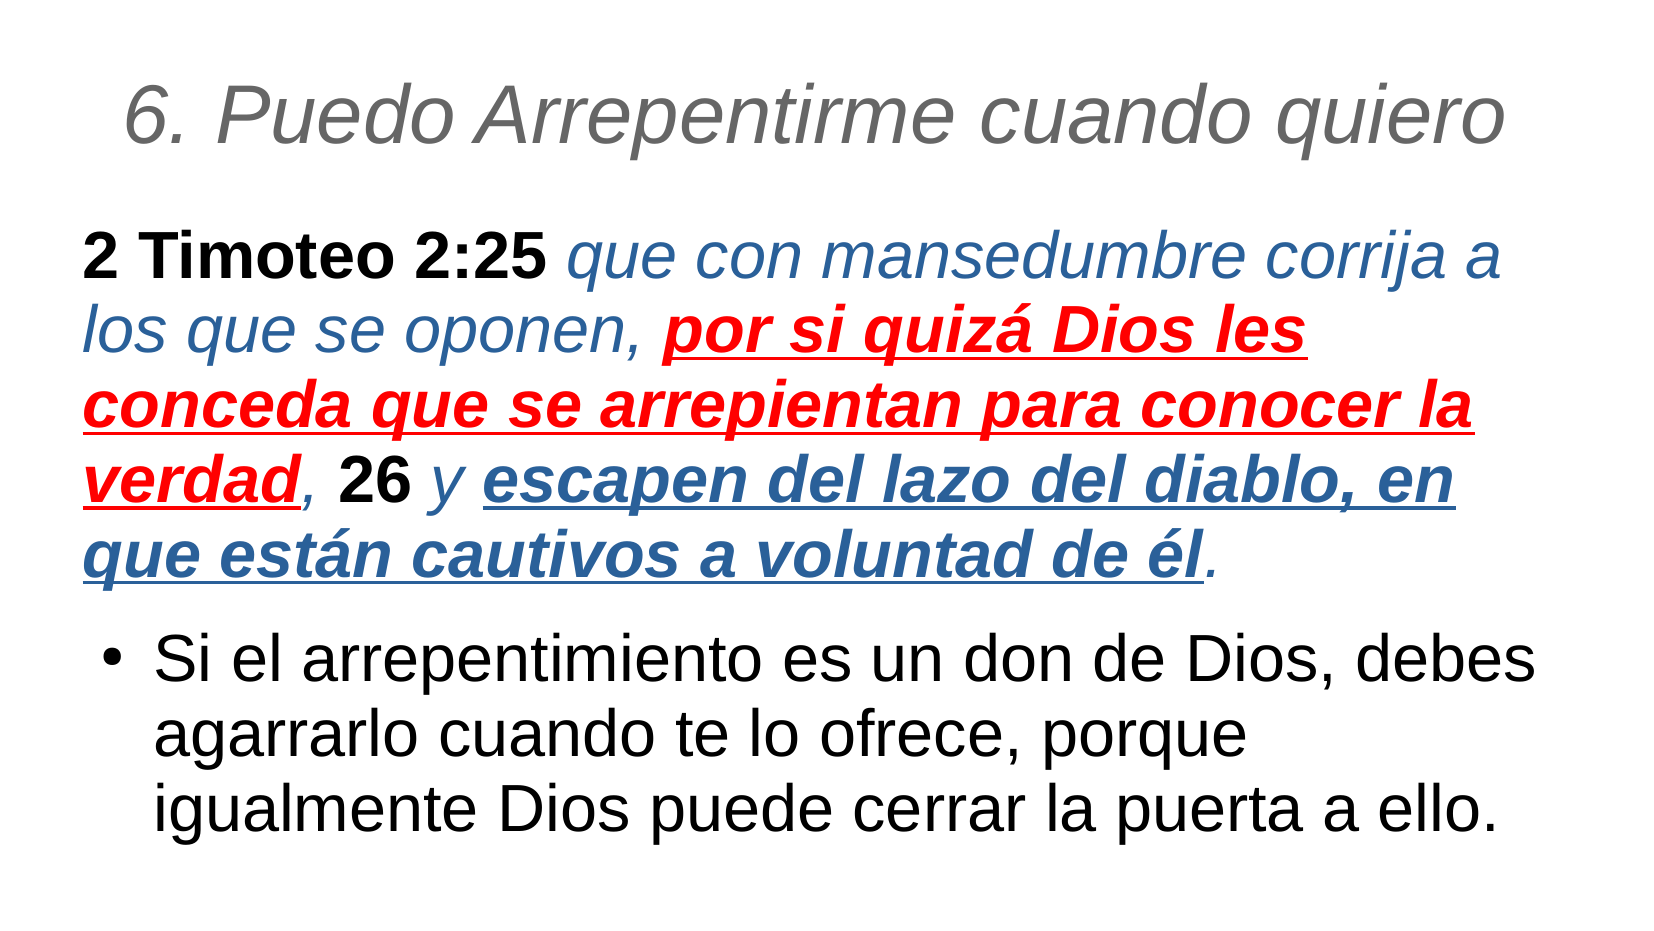

# 6. Puedo Arrepentirme cuando quiero
2 Timoteo 2:25 que con mansedumbre corrija a los que se oponen, por si quizá Dios les conceda que se arrepientan para conocer la verdad, 26 y escapen del lazo del diablo, en que están cautivos a voluntad de él.
Si el arrepentimiento es un don de Dios, debes agarrarlo cuando te lo ofrece, porque igualmente Dios puede cerrar la puerta a ello.